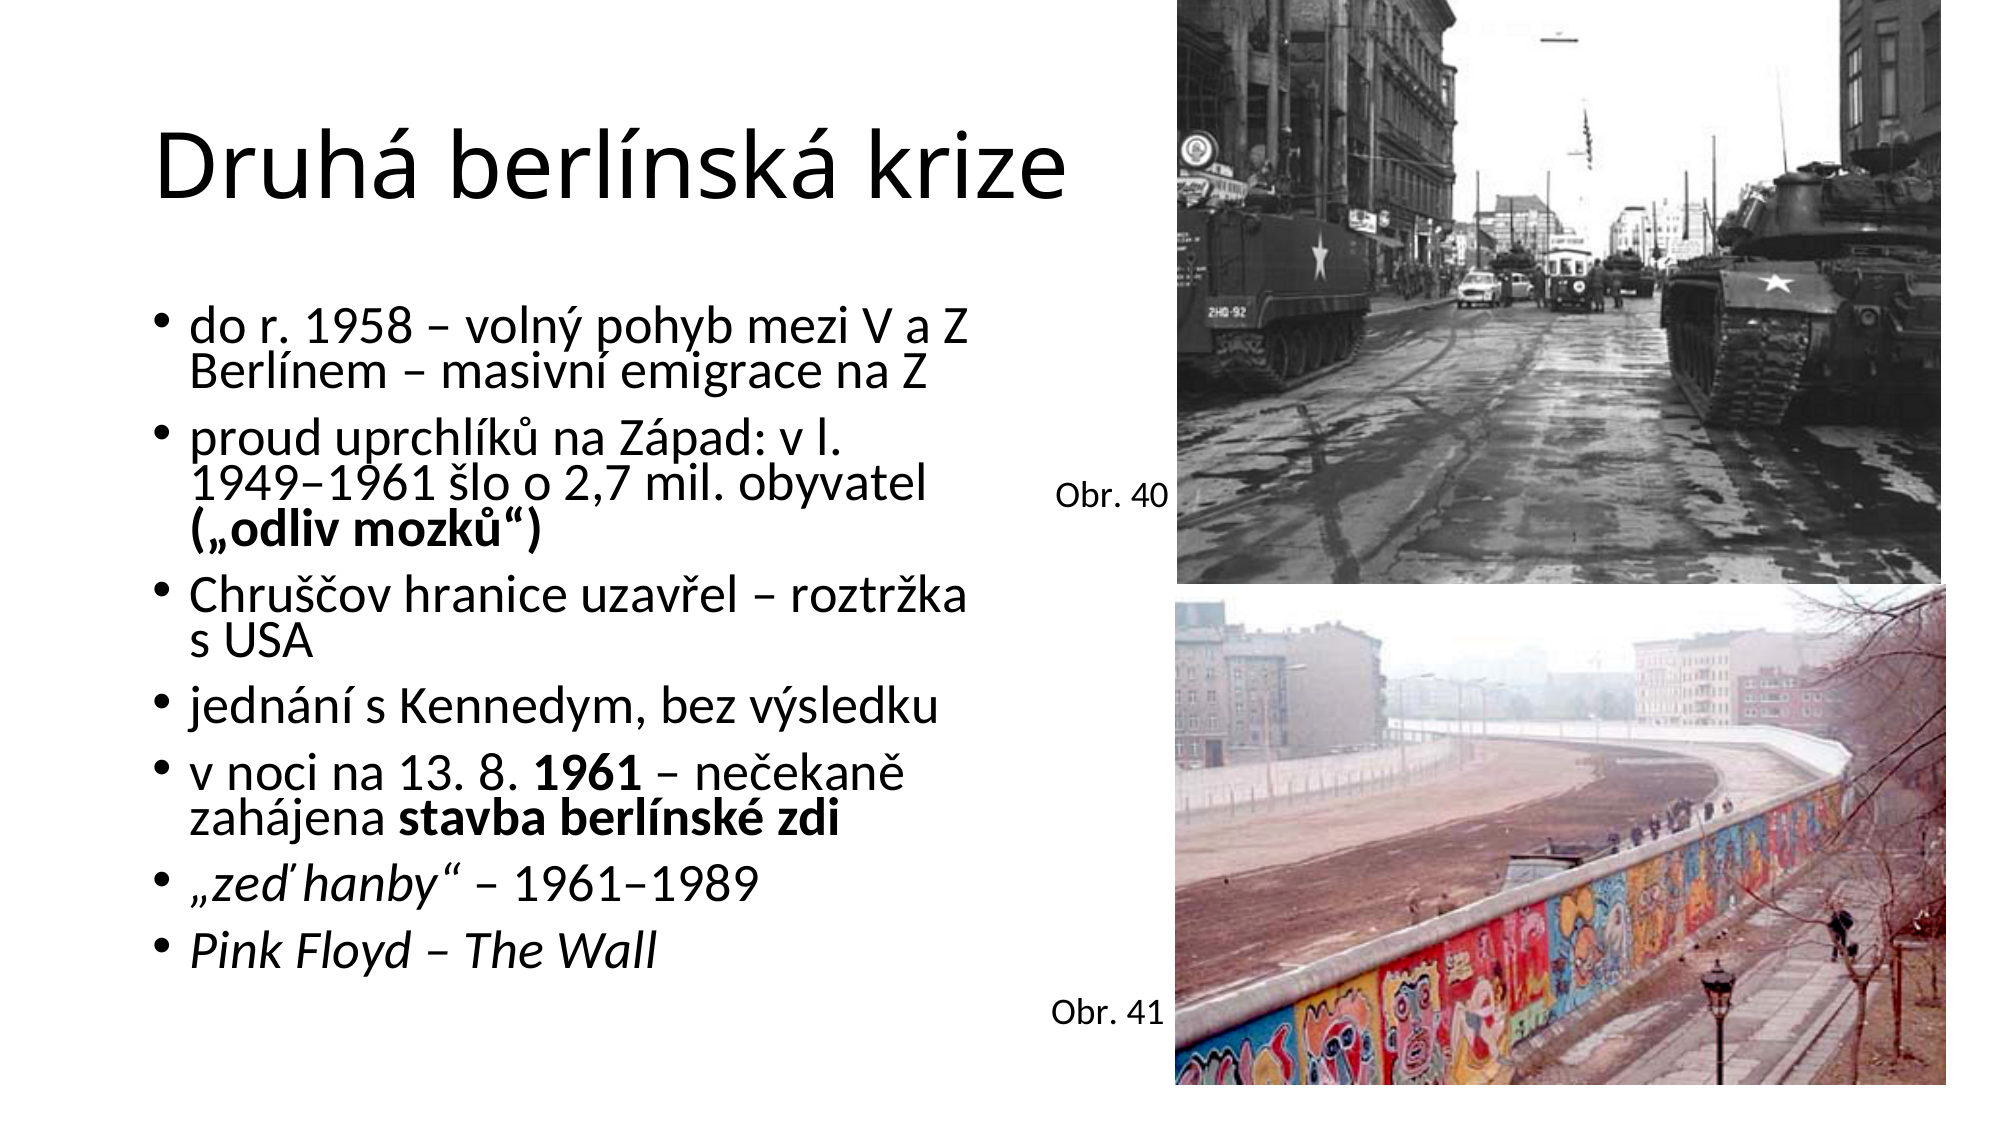

# Druhá berlínská krize
do r. 1958 – volný pohyb mezi V a Z Berlínem – masivní emigrace na Z
proud uprchlíků na Západ: v l. 1949–1961 šlo o 2,7 mil. obyvatel („odliv mozků“)
Chruščov hranice uzavřel – roztržka s USA
jednání s Kennedym, bez výsledku
v noci na 13. 8. 1961 – nečekaně zahájena stavba berlínské zdi
„zeď hanby“ – 1961–1989
Pink Floyd – The Wall
Obr. 40
Obr. 41